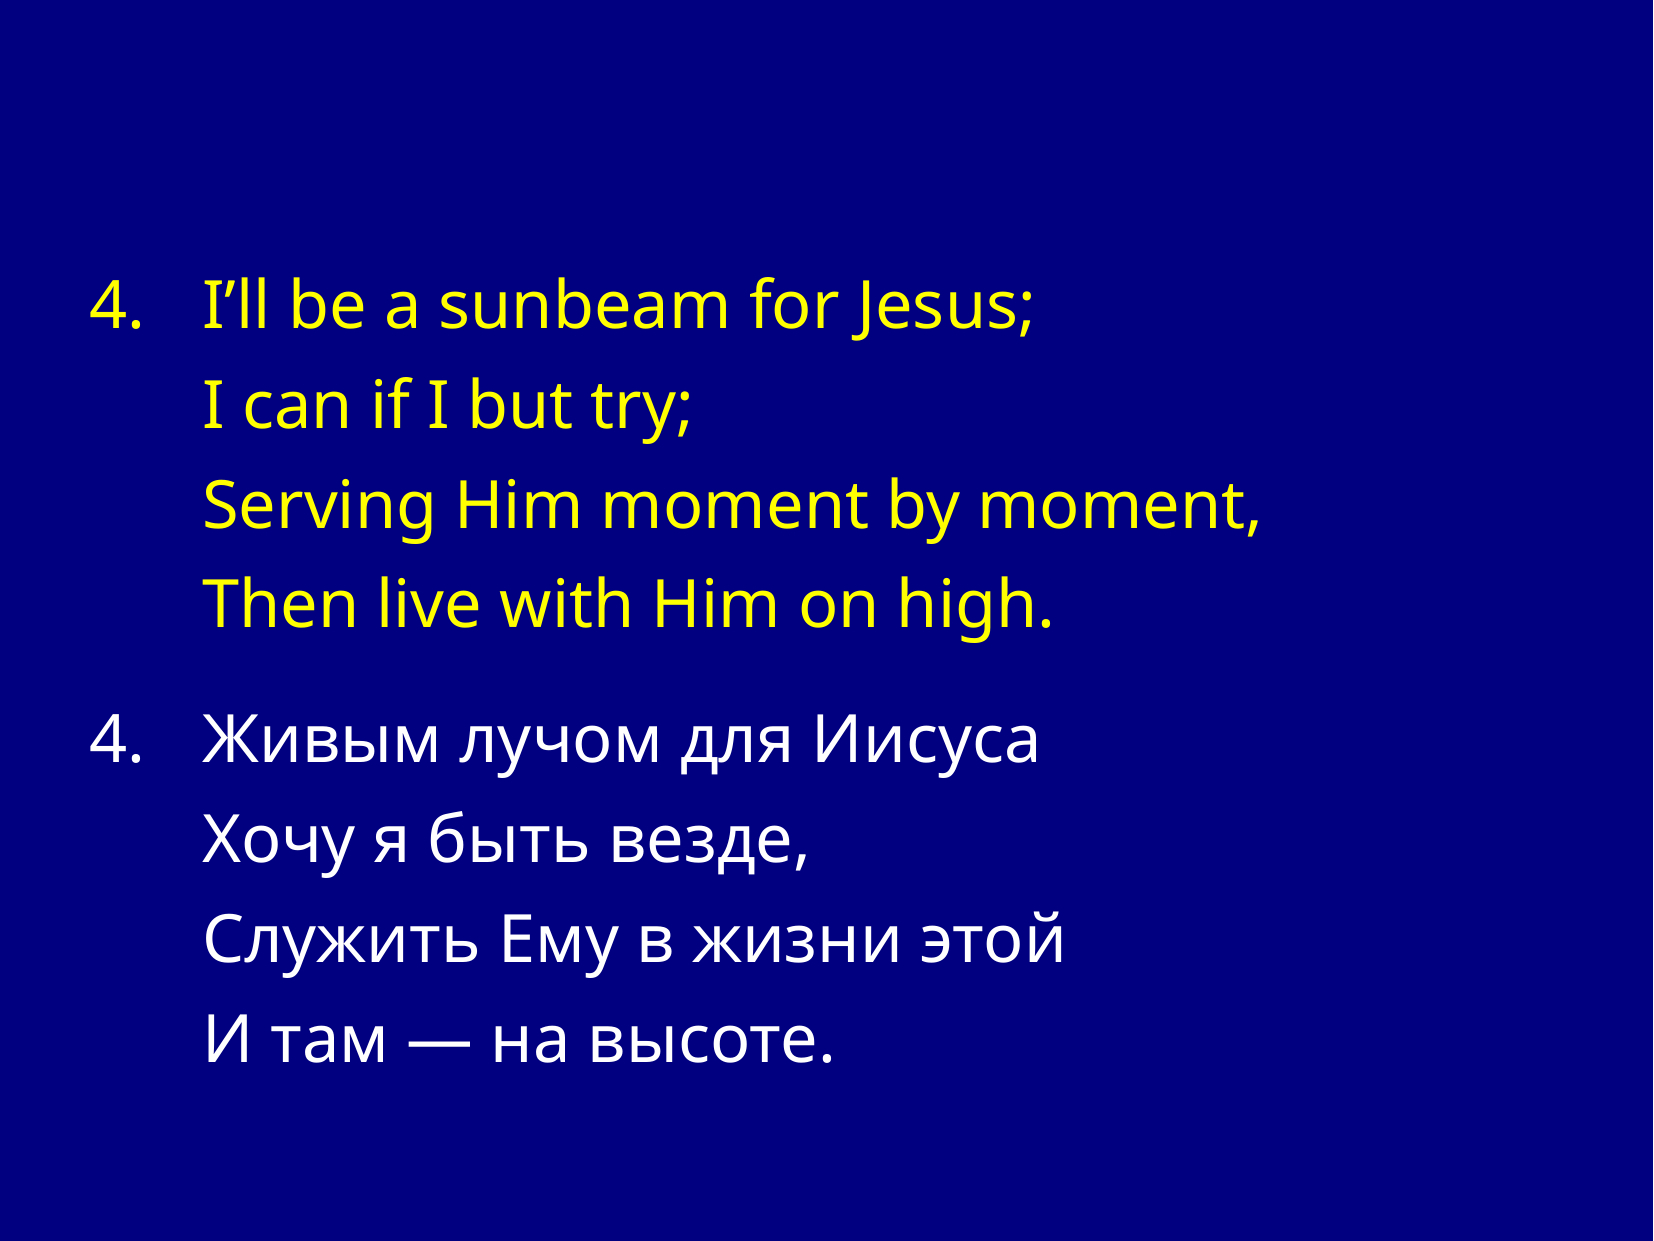

4.	I’ll be a sunbeam for Jesus;
	I can if I but try;
	Serving Him moment by moment,
	Then live with Him on high.
4.	Живым лучом для Иисуса
	Хочу я быть везде,
	Служить Ему в жизни этой
	И там — на высоте.